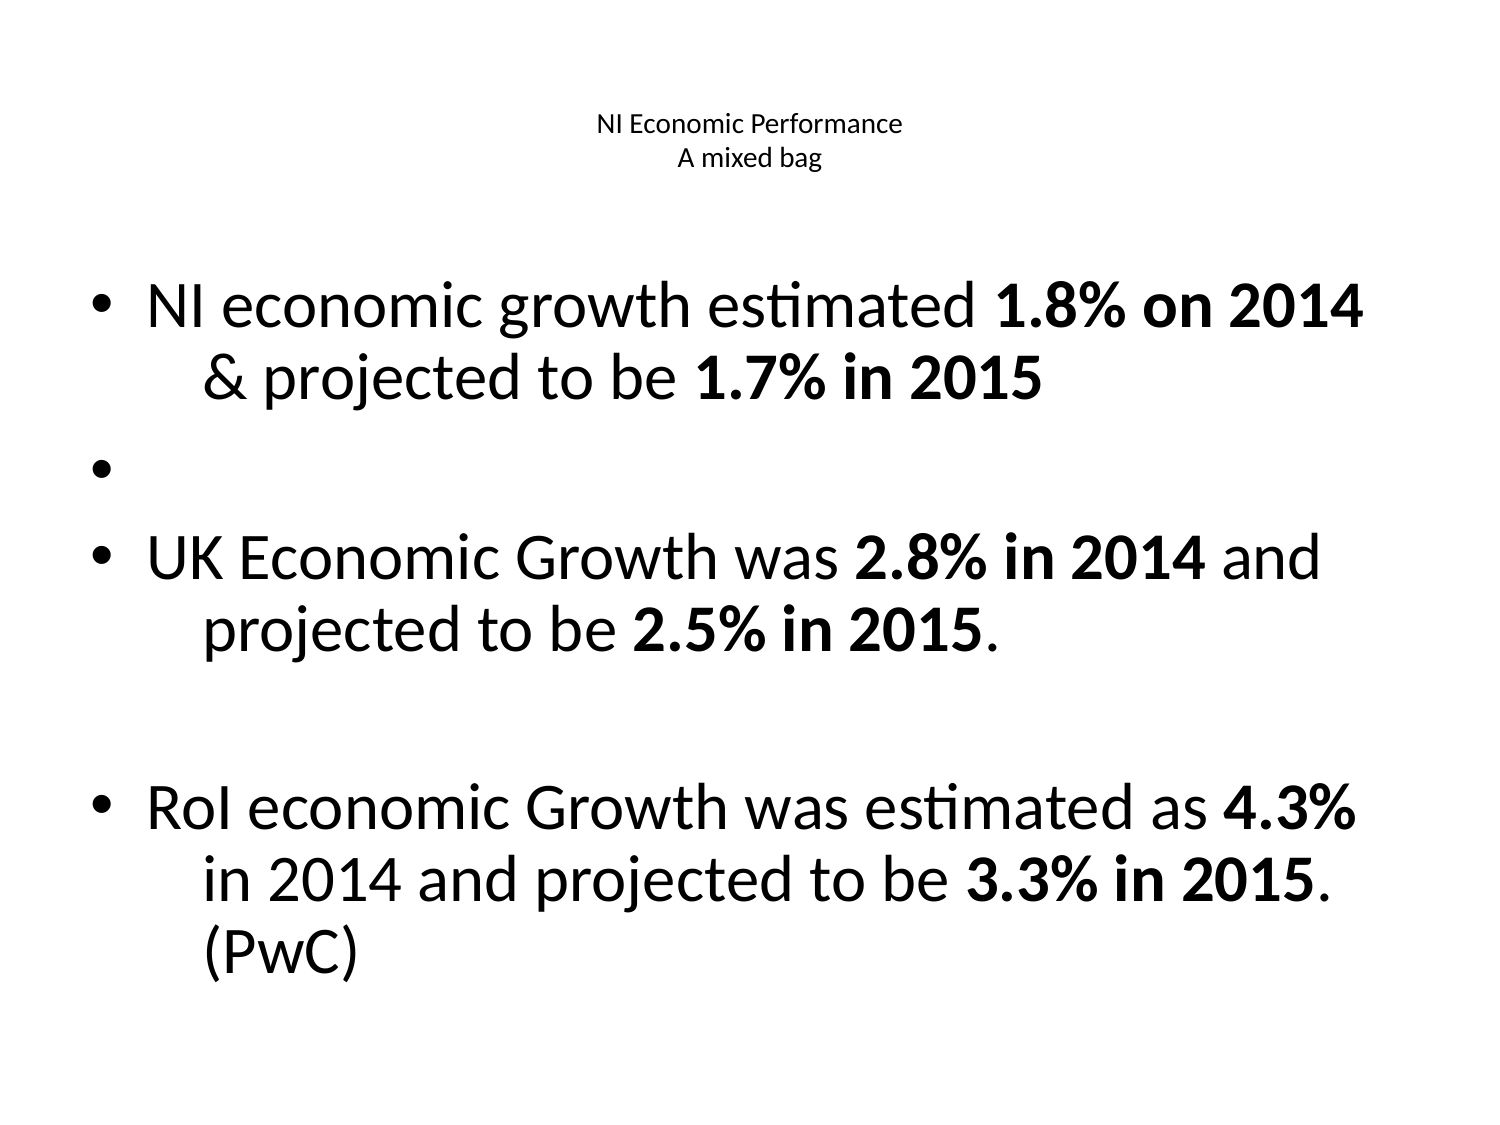

# NI Economic Performance A mixed bag
NI economic growth estimated 1.8% on 2014 & projected to be 1.7% in 2015
UK Economic Growth was 2.8% in 2014 and projected to be 2.5% in 2015.
RoI economic Growth was estimated as 4.3% in 2014 and projected to be 3.3% in 2015. (PwC)